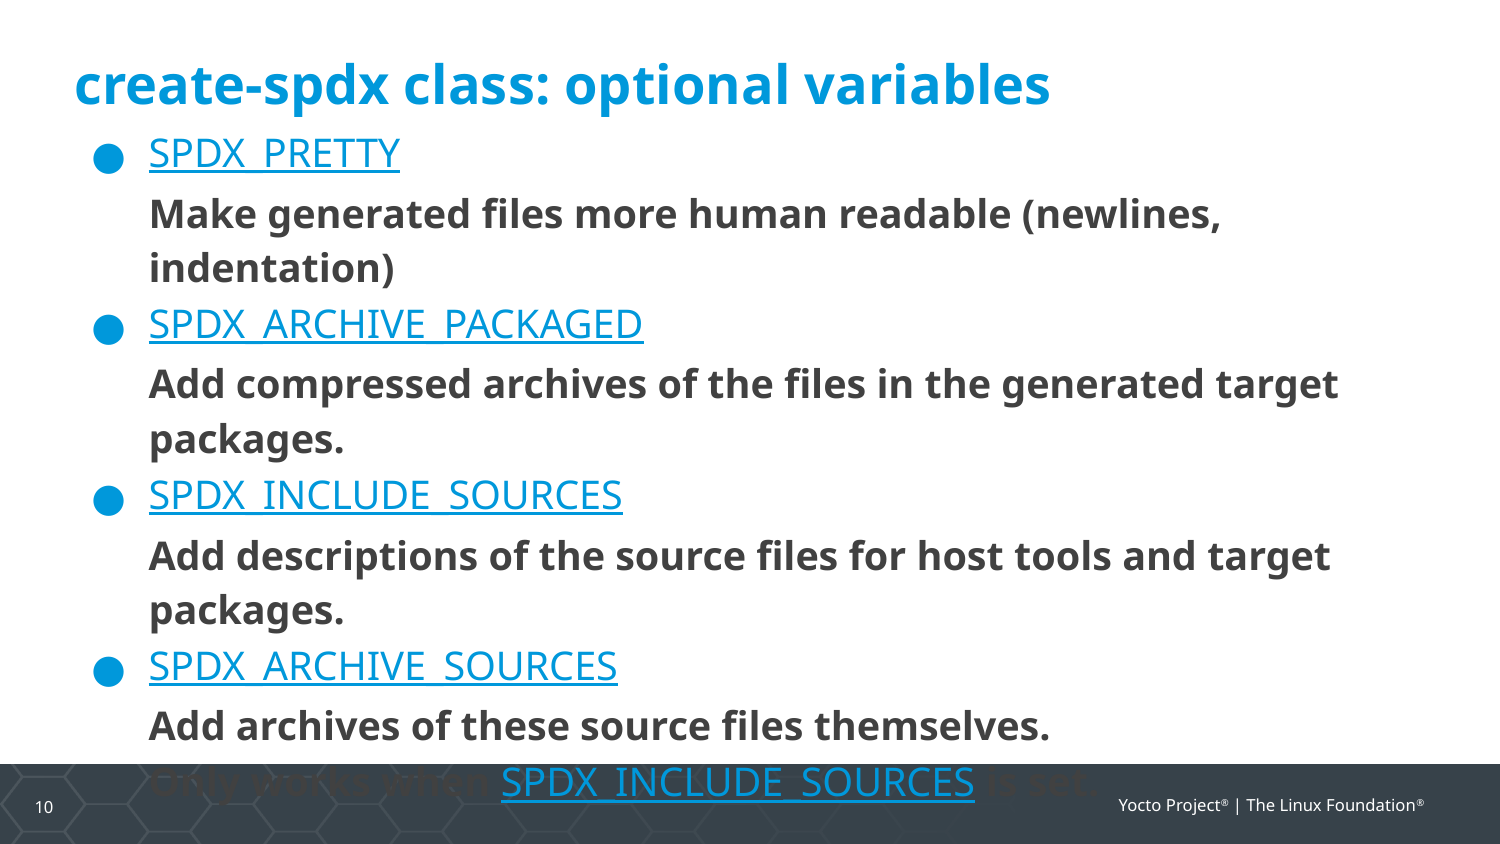

# create-spdx class: optional variables
SPDX_PRETTY
Make generated files more human readable (newlines, indentation)
SPDX_ARCHIVE_PACKAGED
Add compressed archives of the files in the generated target packages.
SPDX_INCLUDE_SOURCES
Add descriptions of the source files for host tools and target packages.
SPDX_ARCHIVE_SOURCES
Add archives of these source files themselves.
Only works when SPDX_INCLUDE_SOURCES is set.